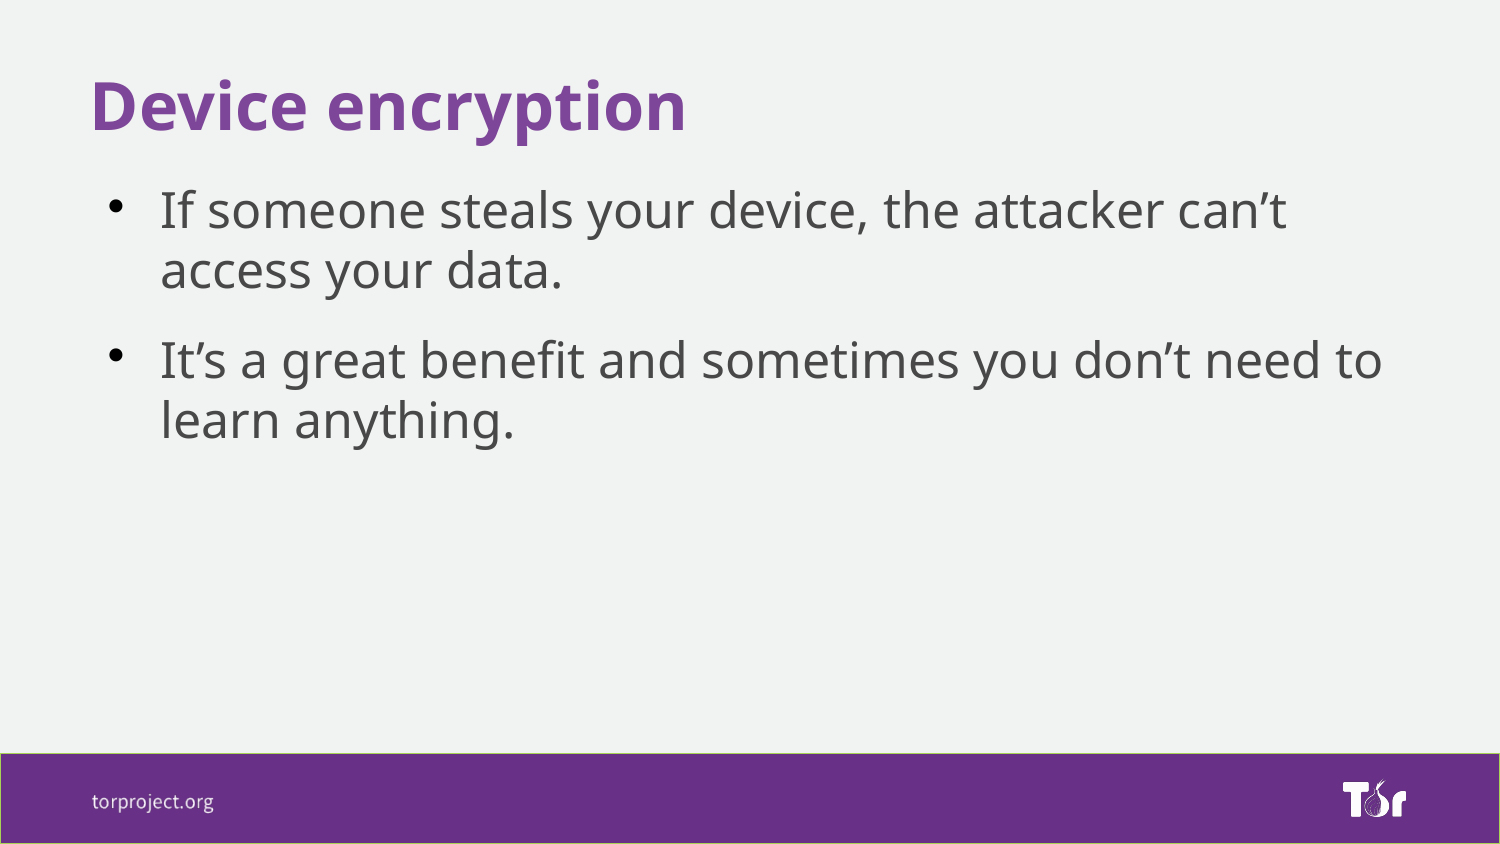

Device encryption
If someone steals your device, the attacker can’t access your data.
It’s a great benefit and sometimes you don’t need to learn anything.